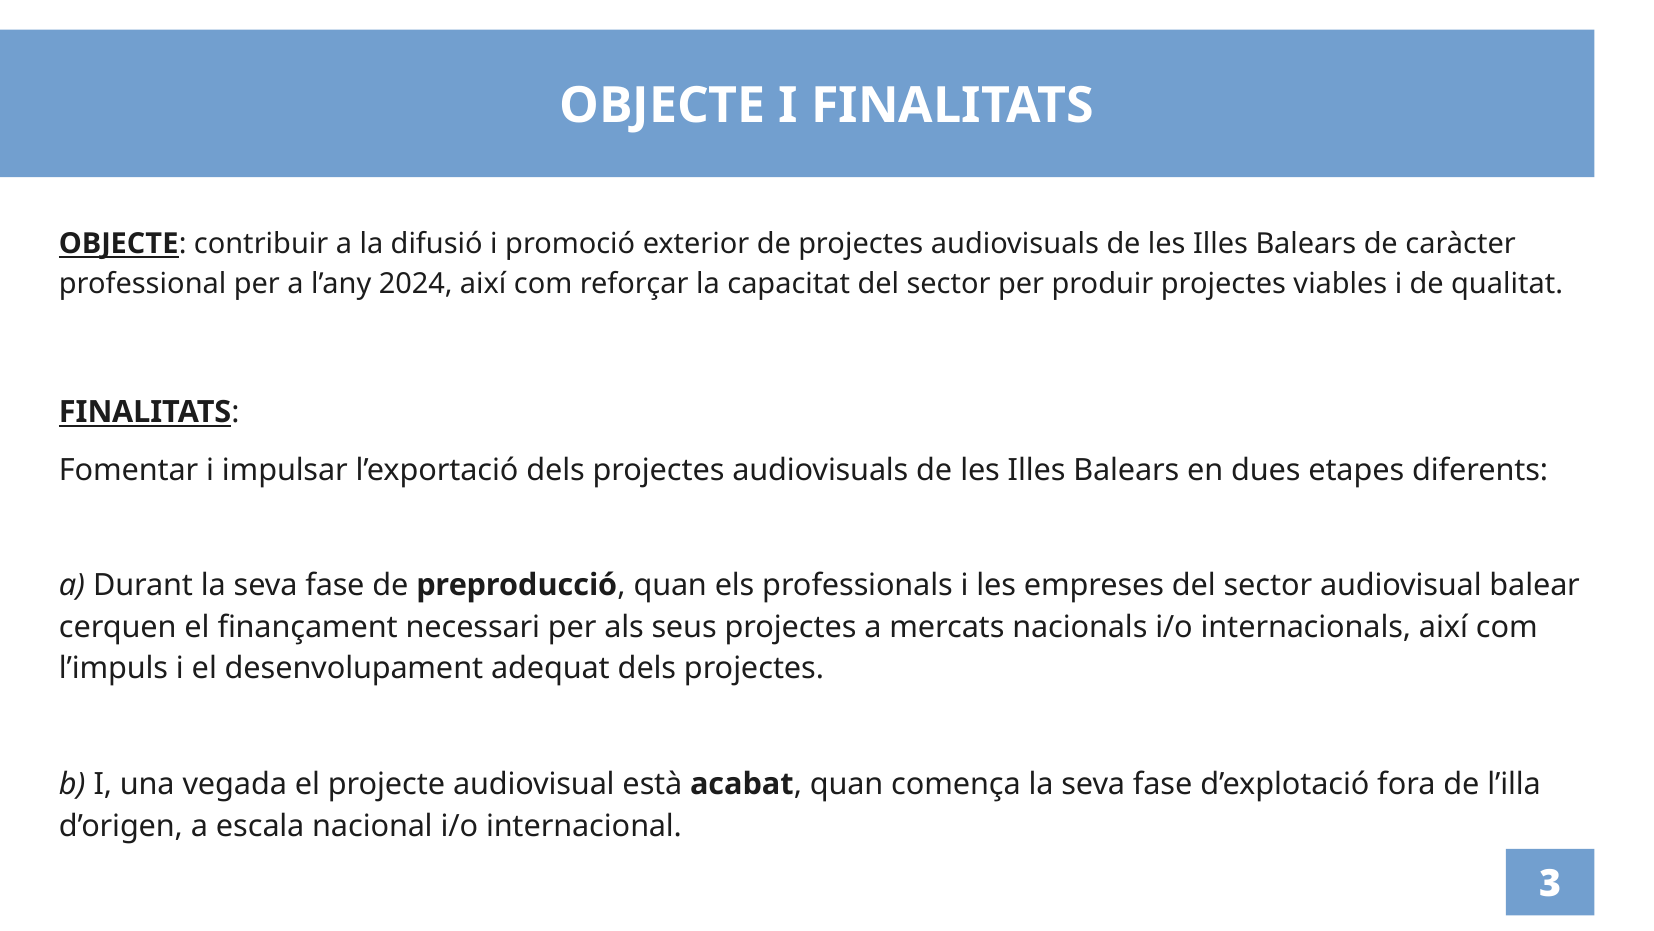

# OBJECTE I FINALITATS
OBJECTE: contribuir a la difusió i promoció exterior de projectes audiovisuals de les Illes Balears de caràcter professional per a l’any 2024, així com reforçar la capacitat del sector per produir projectes viables i de qualitat.
FINALITATS:
Fomentar i impulsar l’exportació dels projectes audiovisuals de les Illes Balears en dues etapes diferents:
a) Durant la seva fase de preproducció, quan els professionals i les empreses del sector audiovisual balear cerquen el finançament necessari per als seus projectes a mercats nacionals i/o internacionals, així com l’impuls i el desenvolupament adequat dels projectes.
b) I, una vegada el projecte audiovisual està acabat, quan comença la seva fase d’explotació fora de l’illa d’origen, a escala nacional i/o internacional.
3